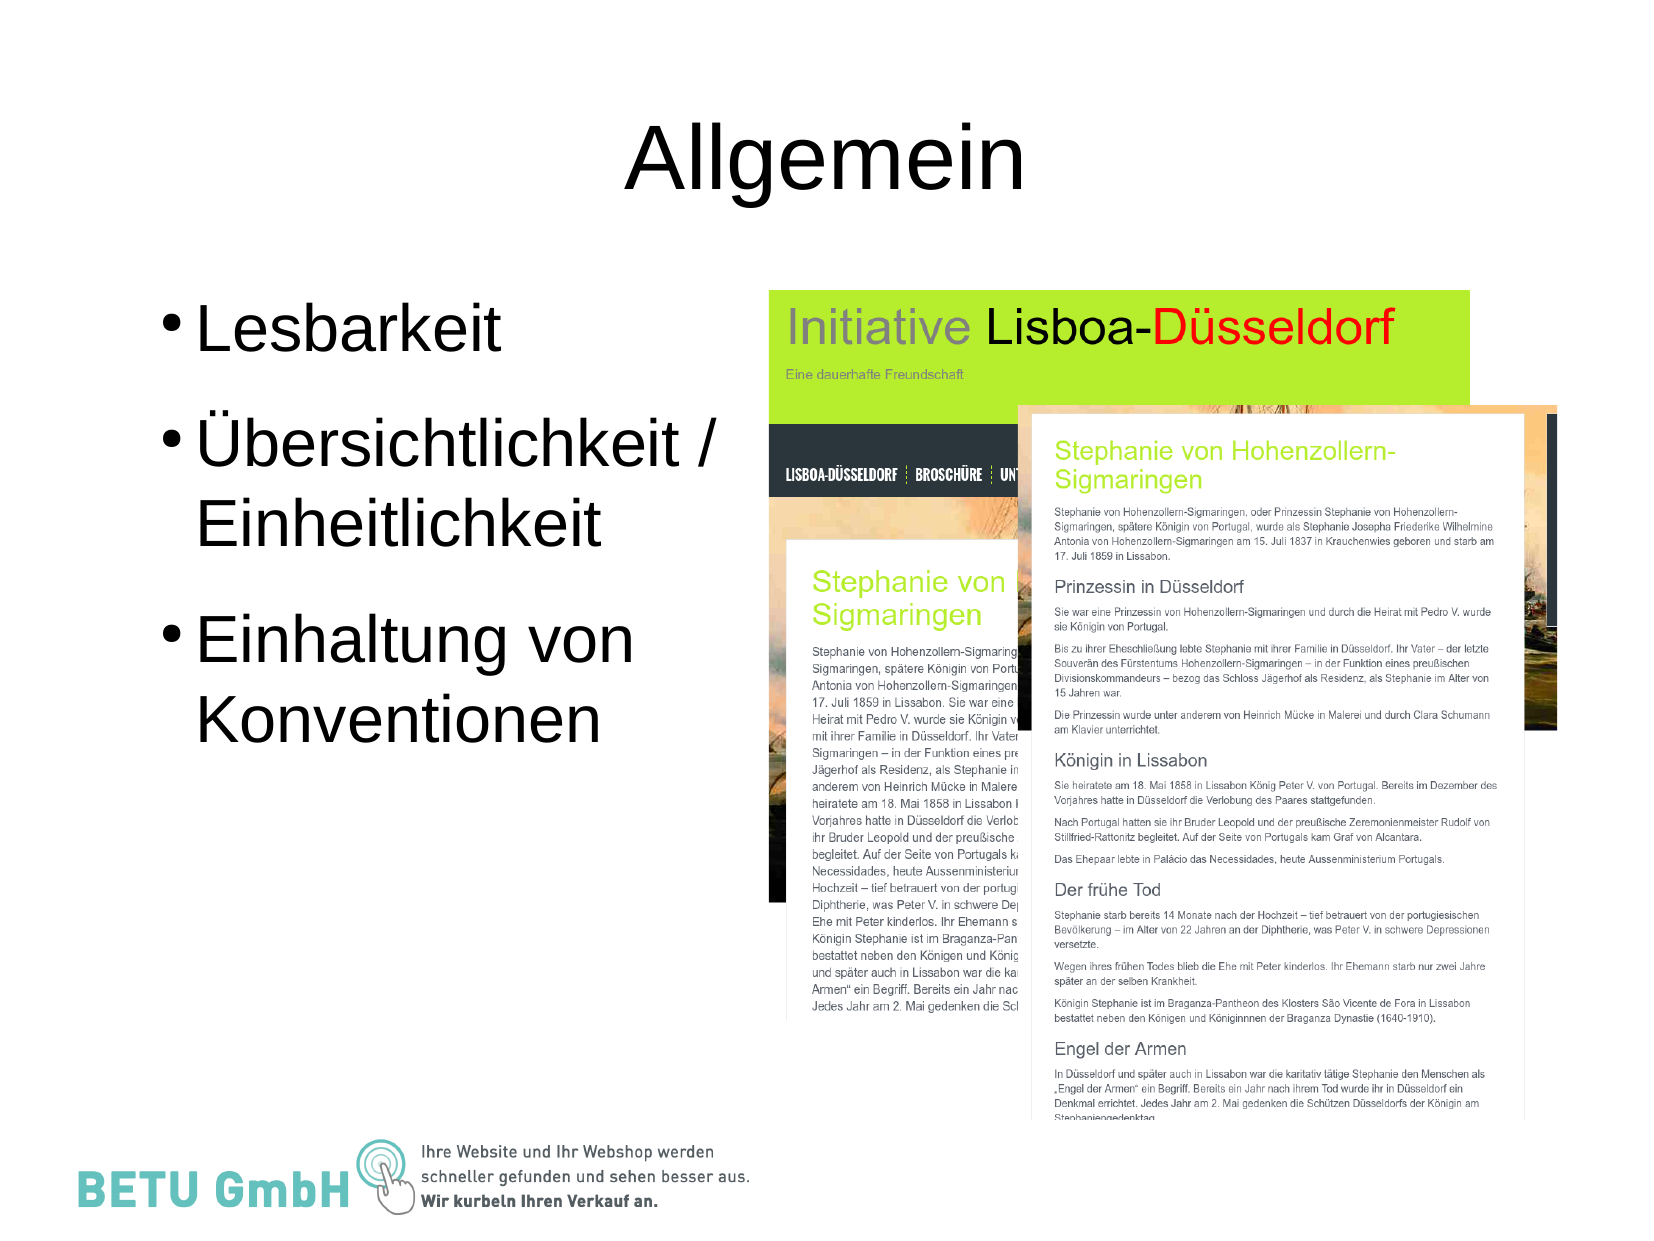

Allgemein
Lesbarkeit
Übersichtlichkeit / Einheitlichkeit
Einhaltung von Konventionen